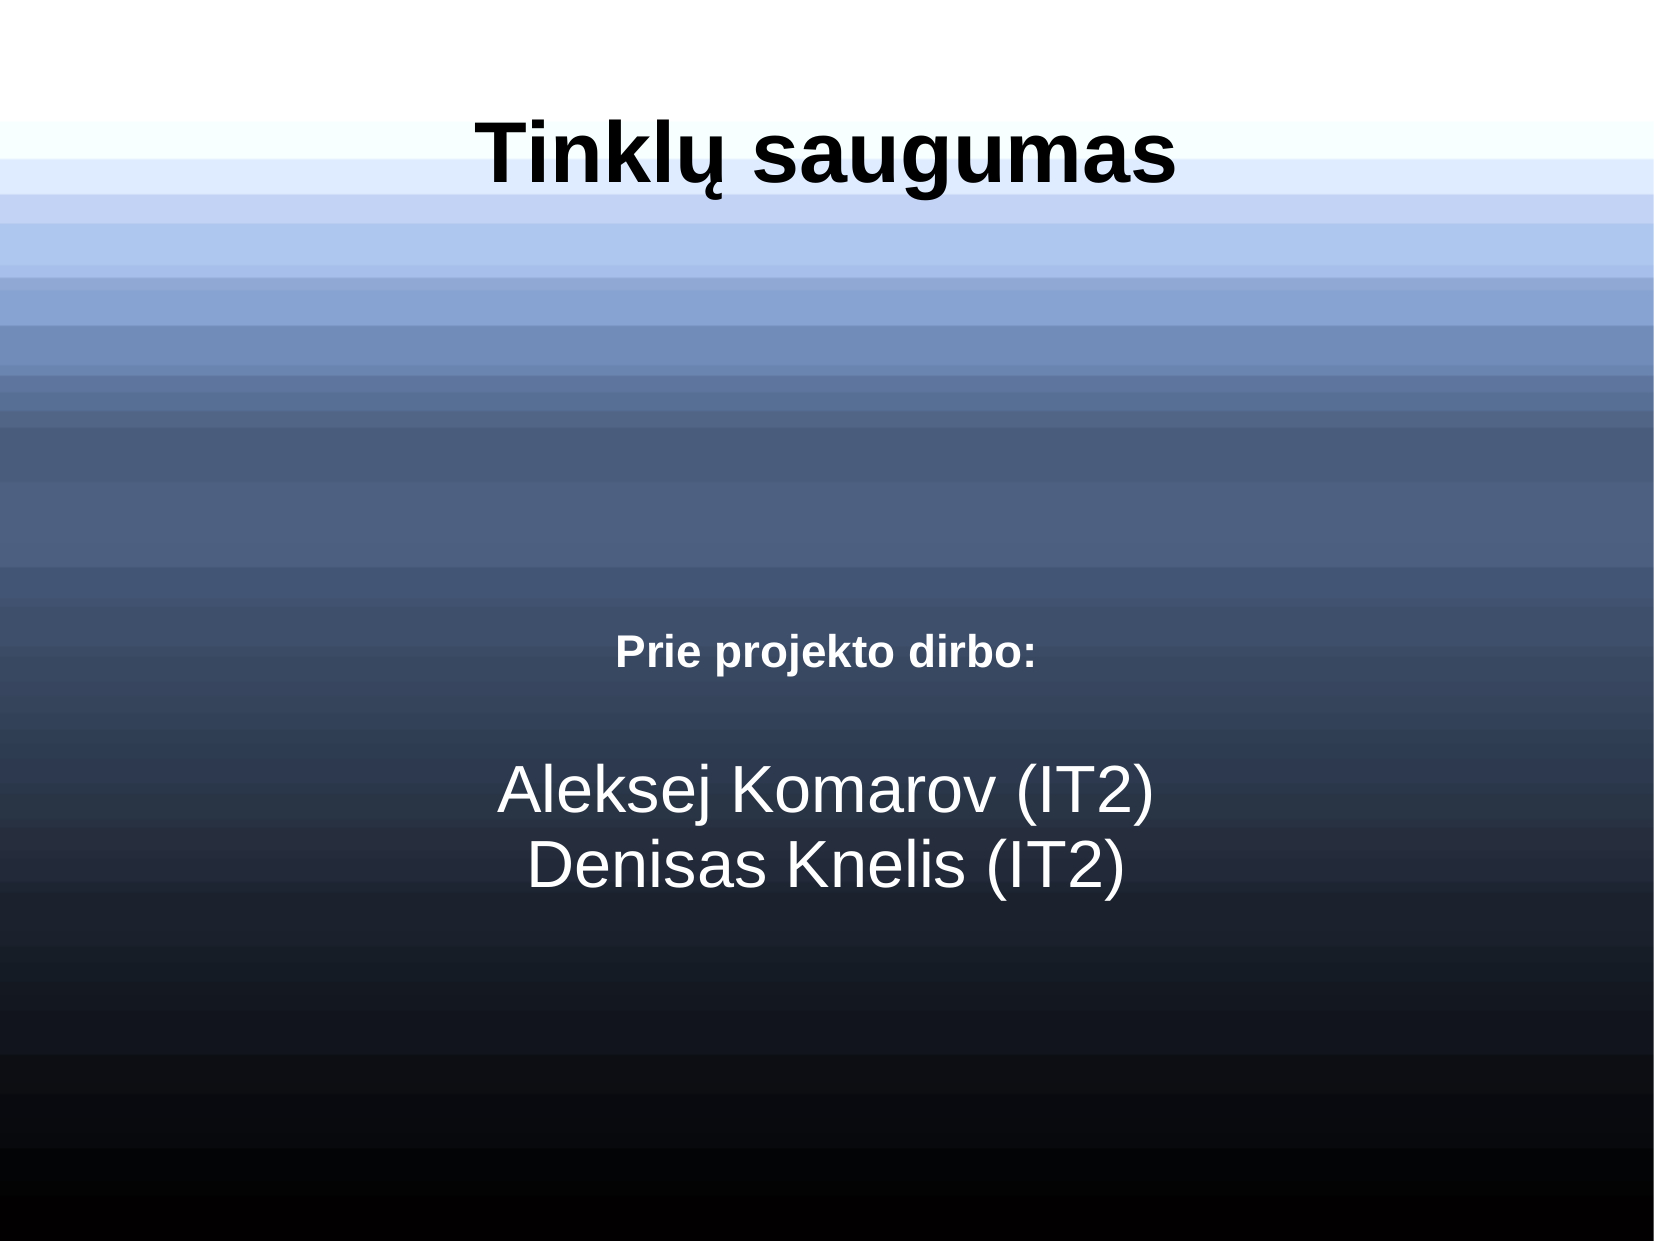

# Tinklų saugumas
Prie projekto dirbo:
Aleksej Komarov (IT2)
Denisas Knelis (IT2)